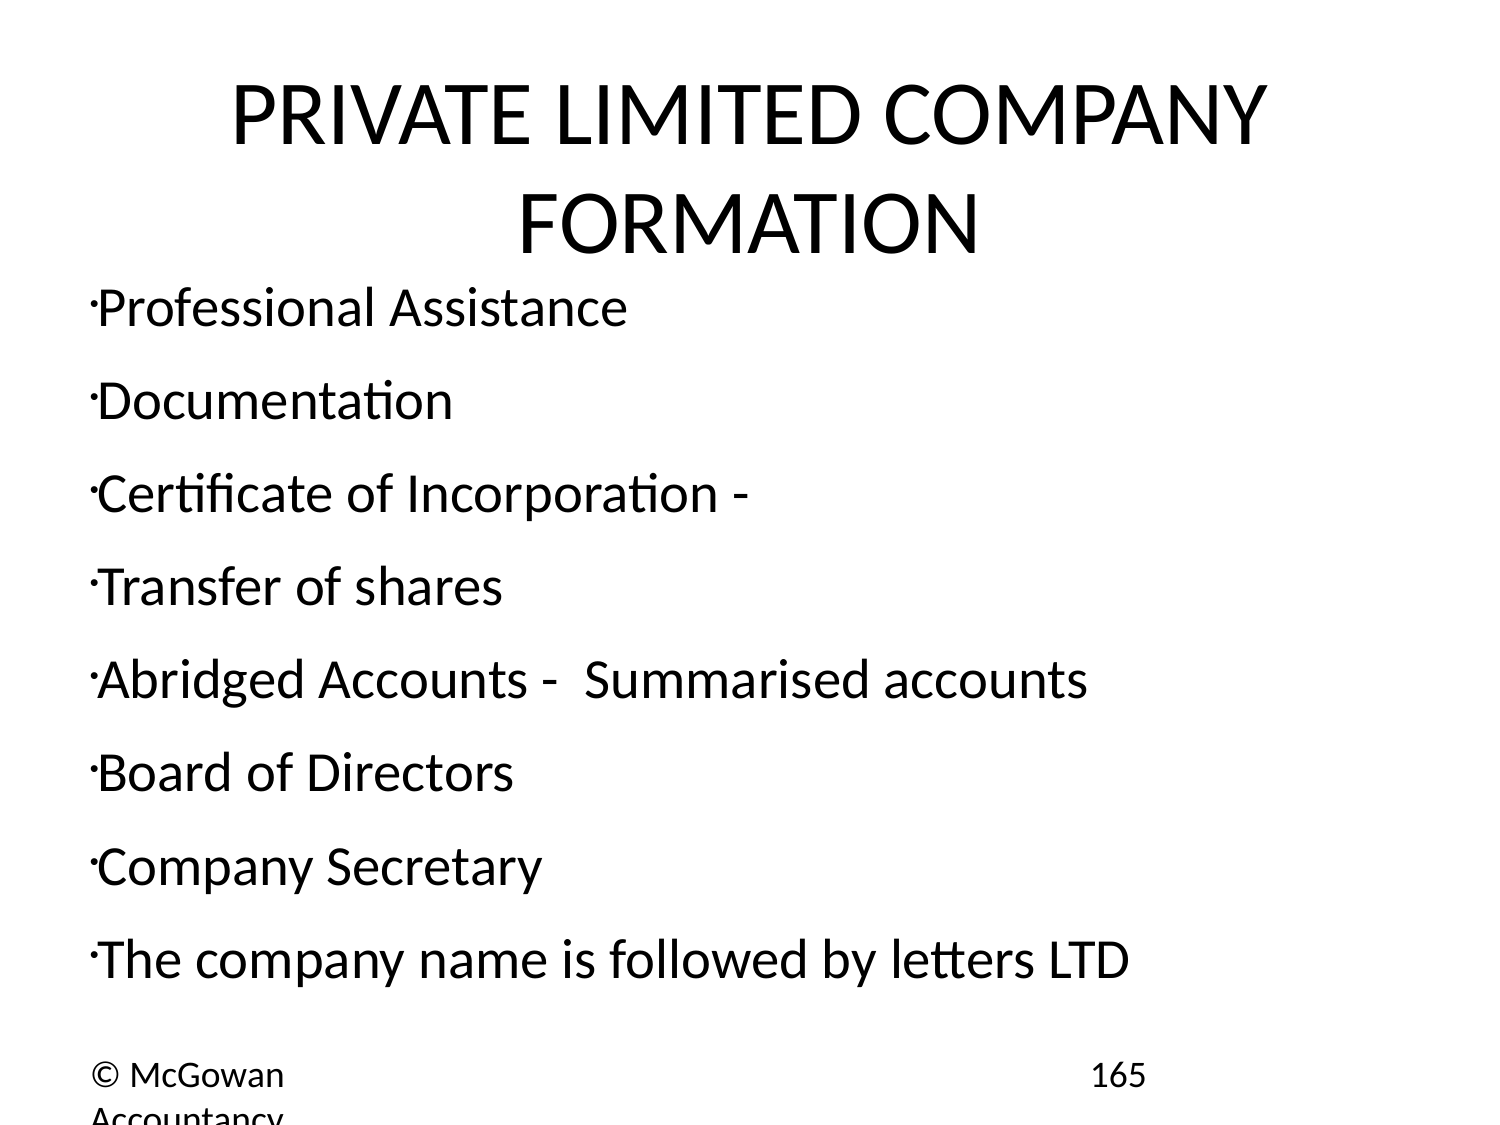

# PRIVATE LIMITED COMPANY FORMATION
Professional Assistance
Documentation
Certificate of Incorporation -
Transfer of shares
Abridged Accounts - Summarised accounts
Board of Directors
Company Secretary
The company name is followed by letters LTD
© McGowan Accountancy Services
165